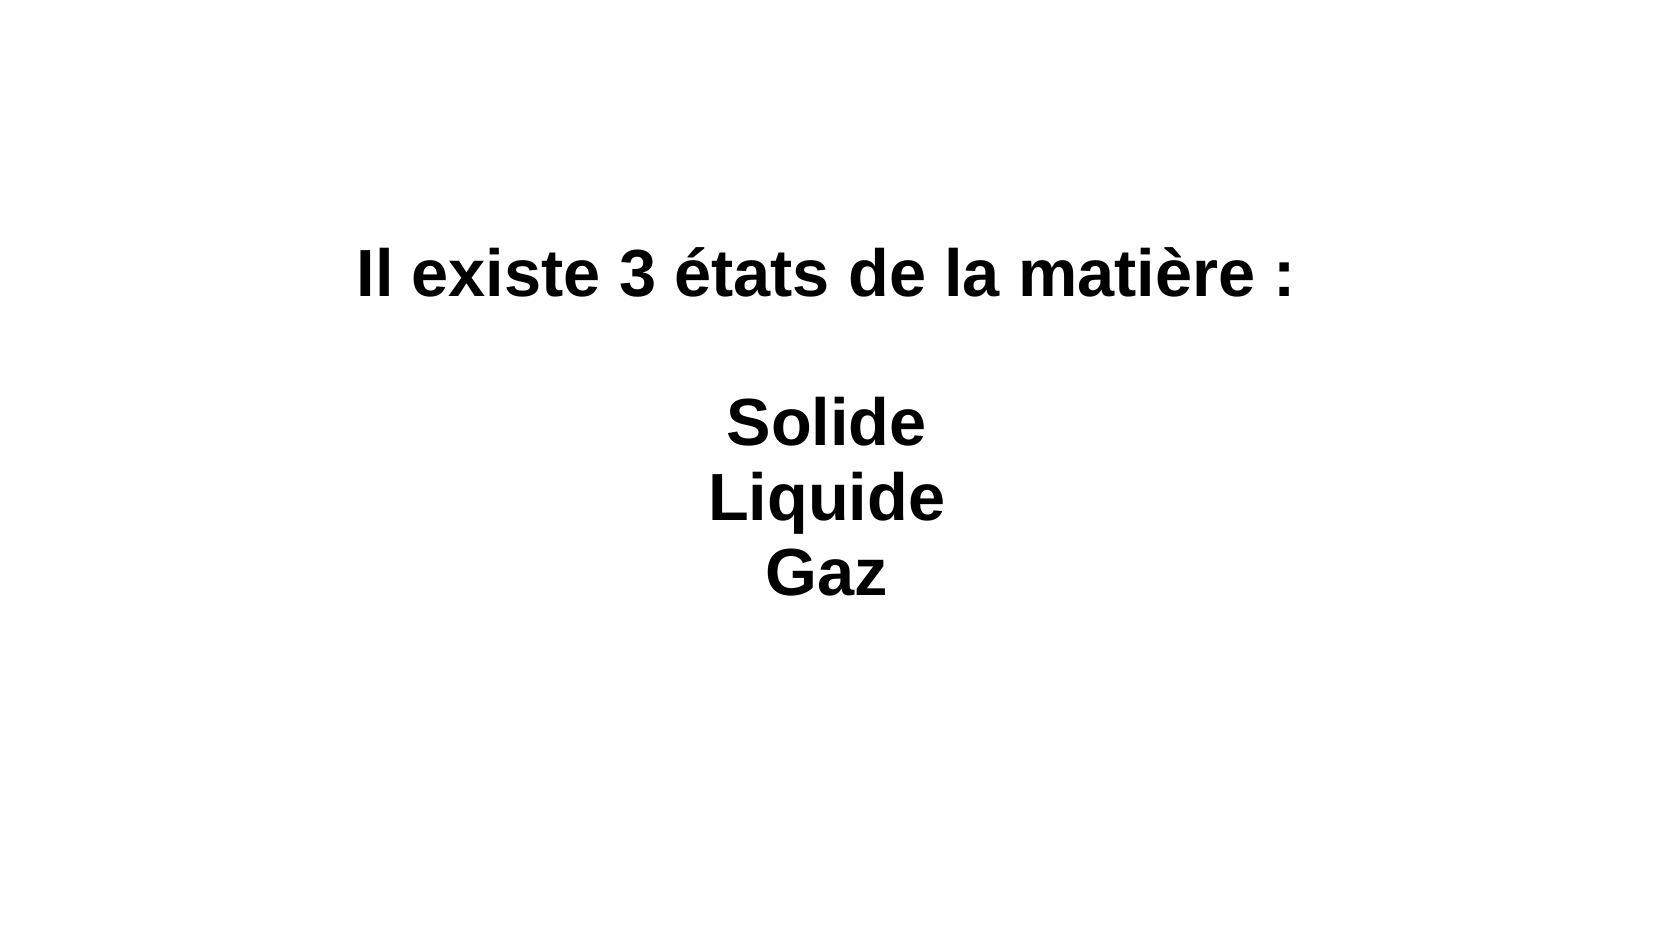

# Il existe 3 états de la matière :
Solide
Liquide
Gaz